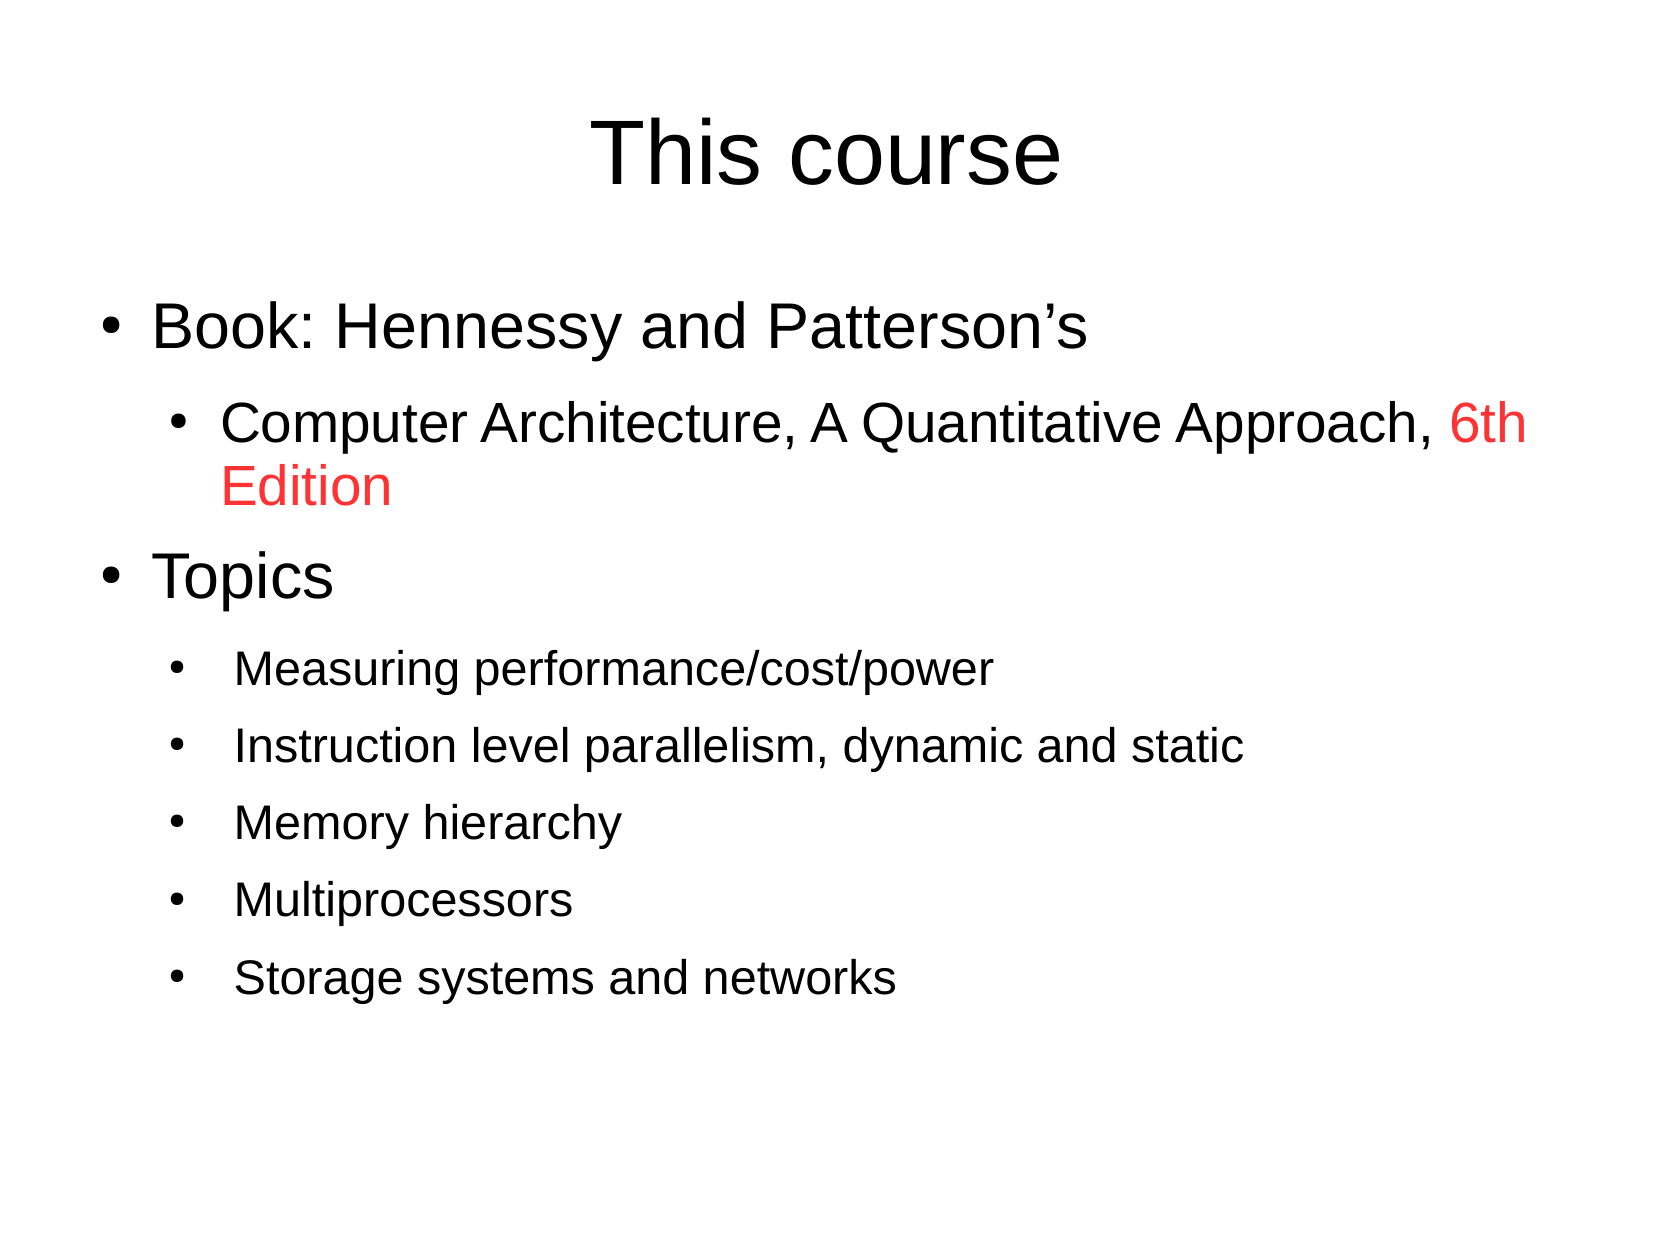

# This course
Book: Hennessy and Patterson’s
Computer Architecture, A Quantitative Approach, 6th Edition
Topics
 Measuring performance/cost/power
 Instruction level parallelism, dynamic and static
 Memory hierarchy
 Multiprocessors
 Storage systems and networks